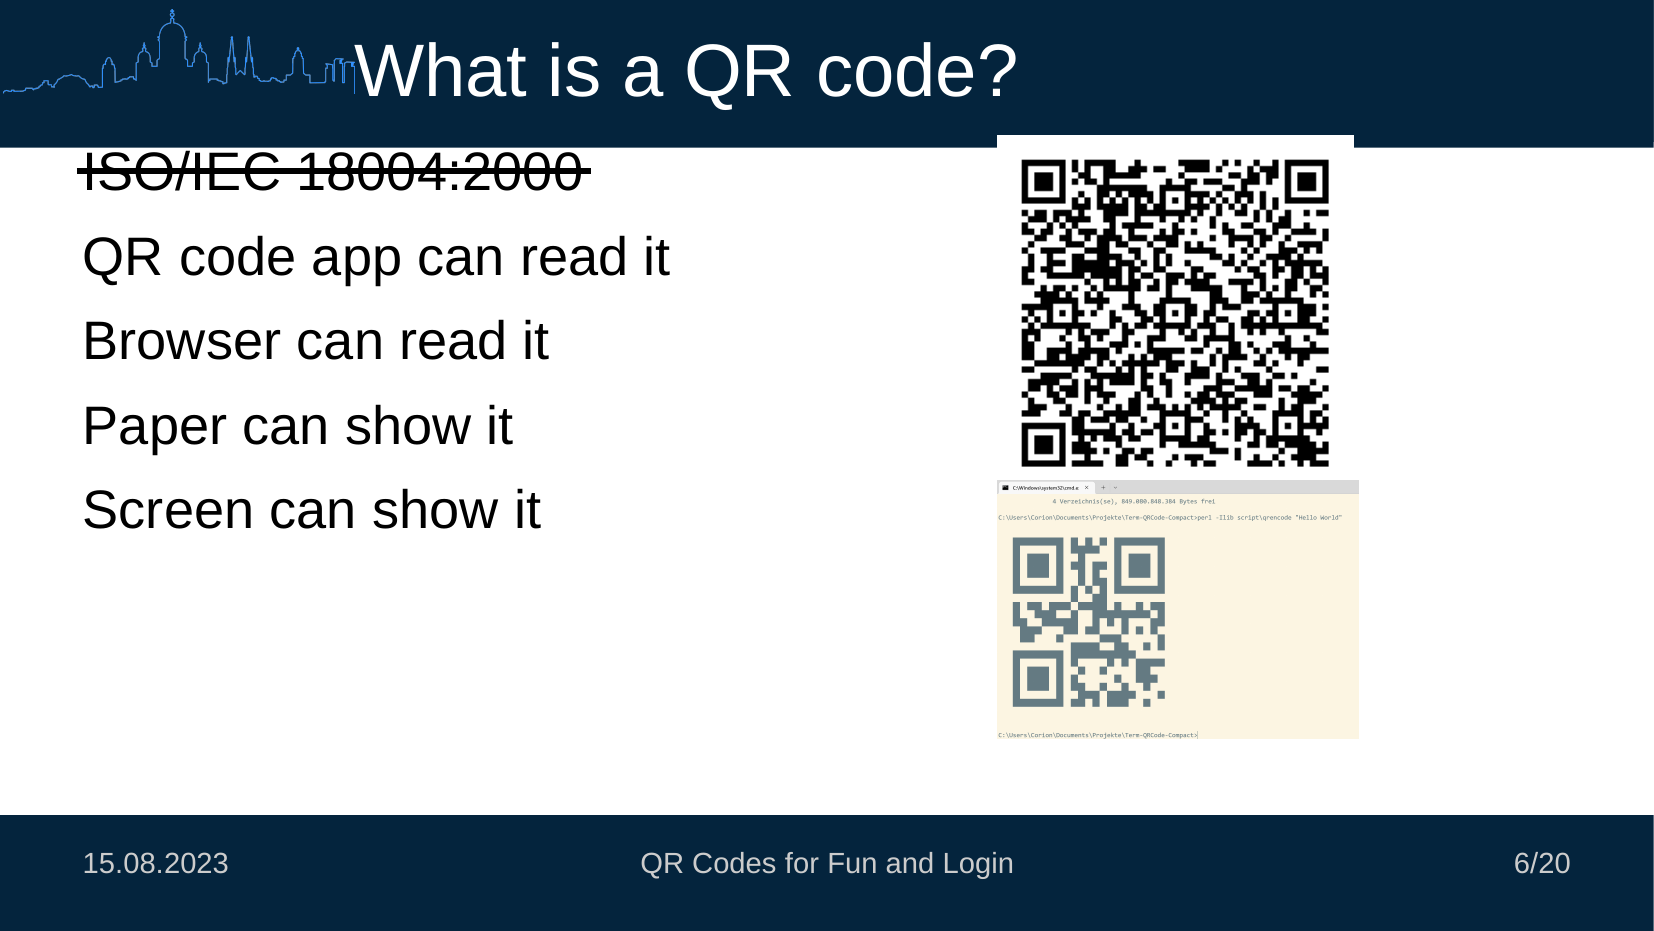

# What is a QR code?
ISO/IEC 18004:2000
QR code app can read it
Browser can read it
Paper can show it
Screen can show it
08. März 2019
6